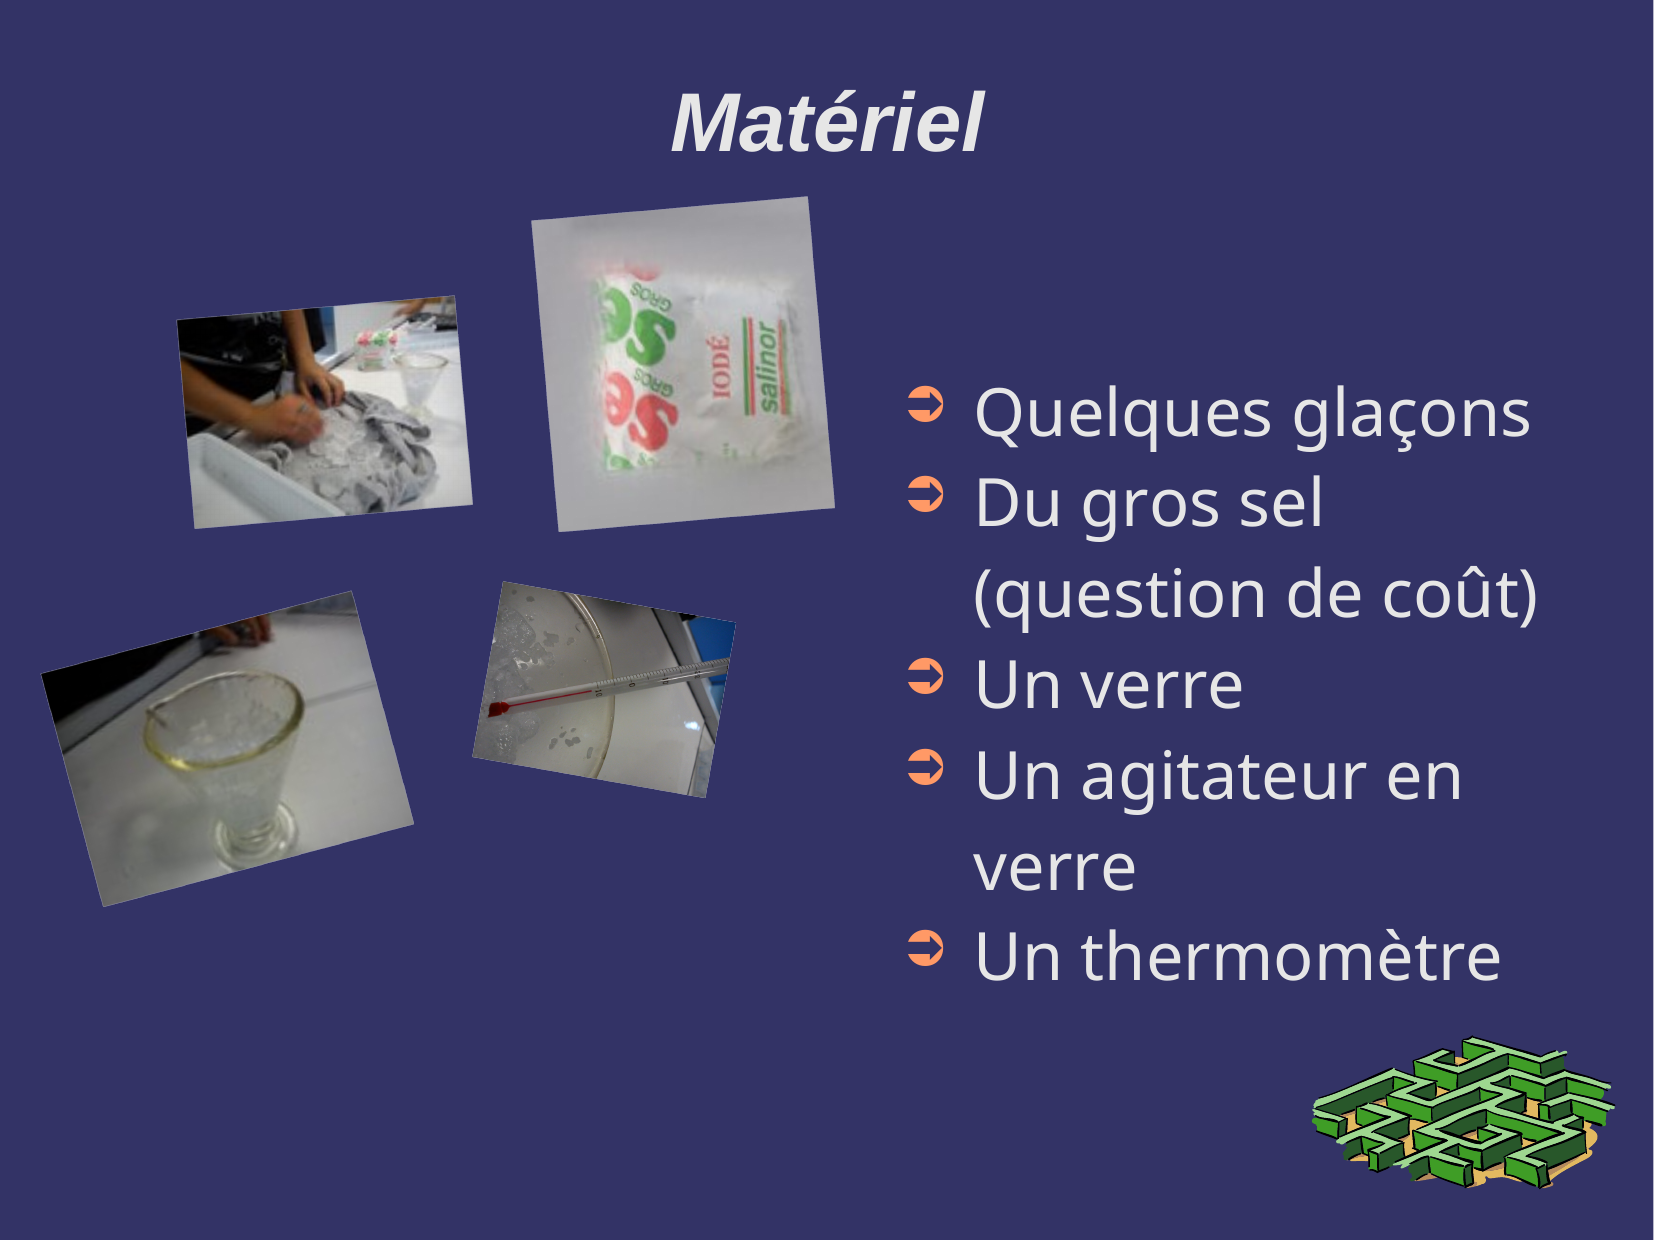

# Matériel
Quelques glaçons
Du gros sel (question de coût)
Un verre
Un agitateur en verre
Un thermomètre